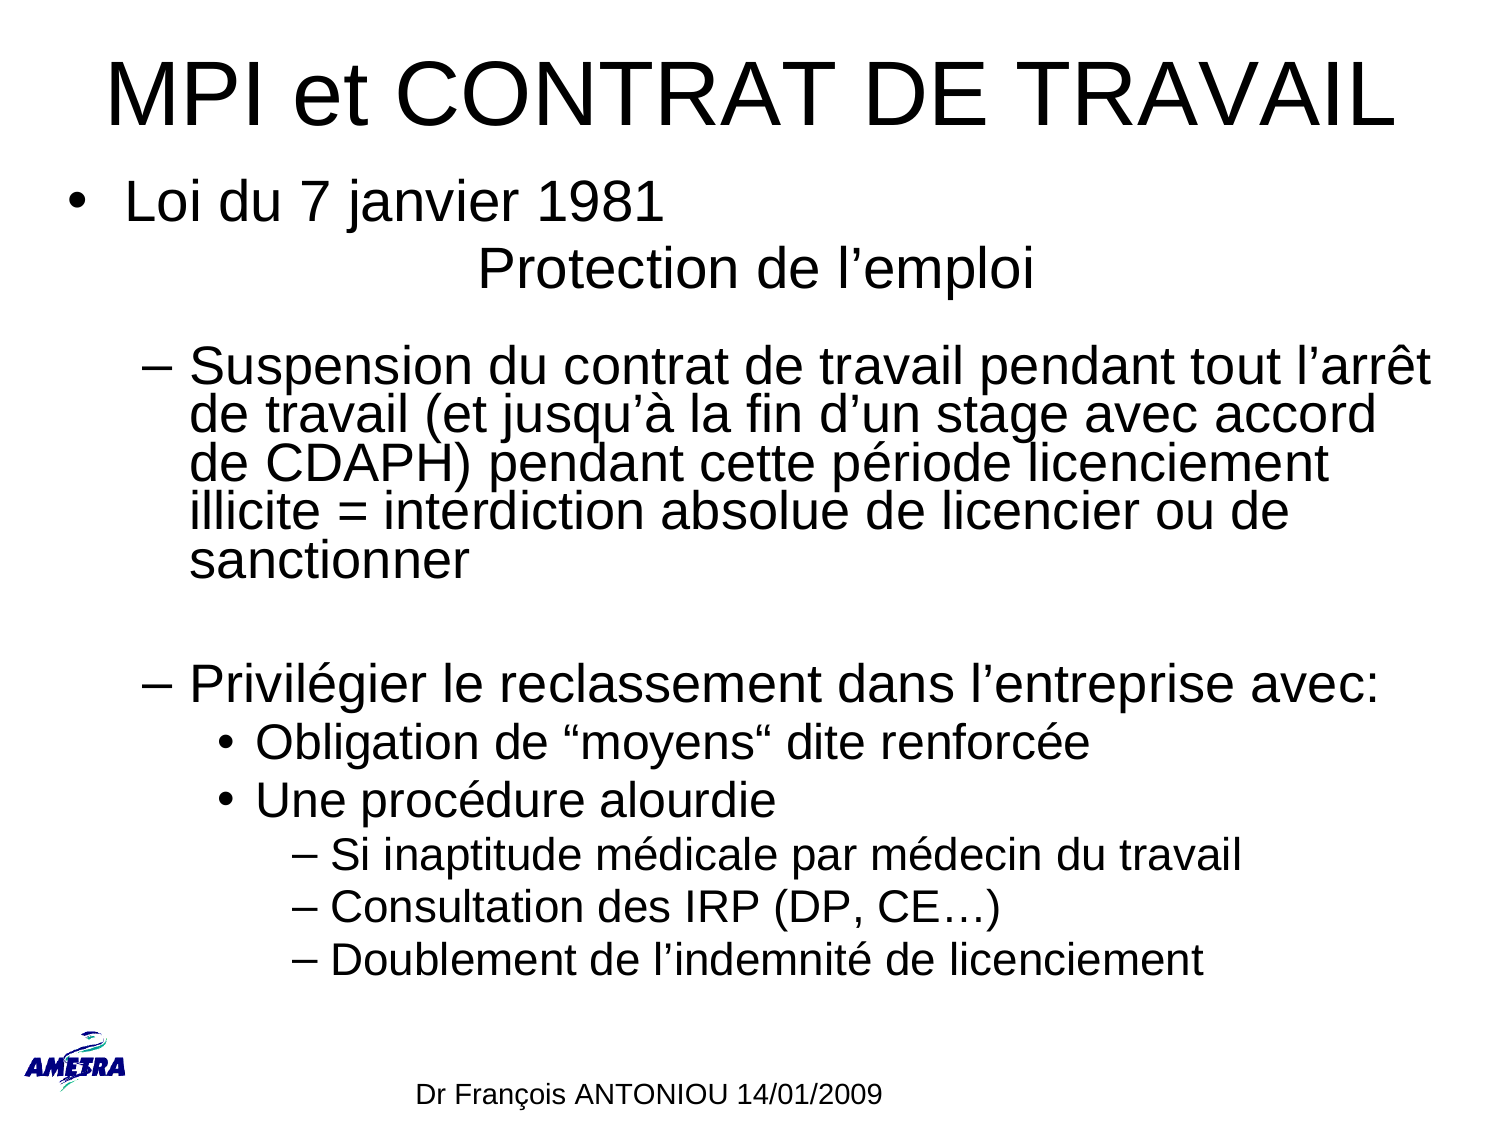

# MPI et CONTRAT DE TRAVAIL
Loi du 7 janvier 1981
Protection de l’emploi
Suspension du contrat de travail pendant tout l’arrêt de travail (et jusqu’à la fin d’un stage avec accord de CDAPH) pendant cette période licenciement illicite = interdiction absolue de licencier ou de sanctionner
Privilégier le reclassement dans l’entreprise avec:
Obligation de “moyens“ dite renforcée
Une procédure alourdie
Si inaptitude médicale par médecin du travail
Consultation des IRP (DP, CE…)
Doublement de l’indemnité de licenciement
Dr François ANTONIOU 14/01/2009